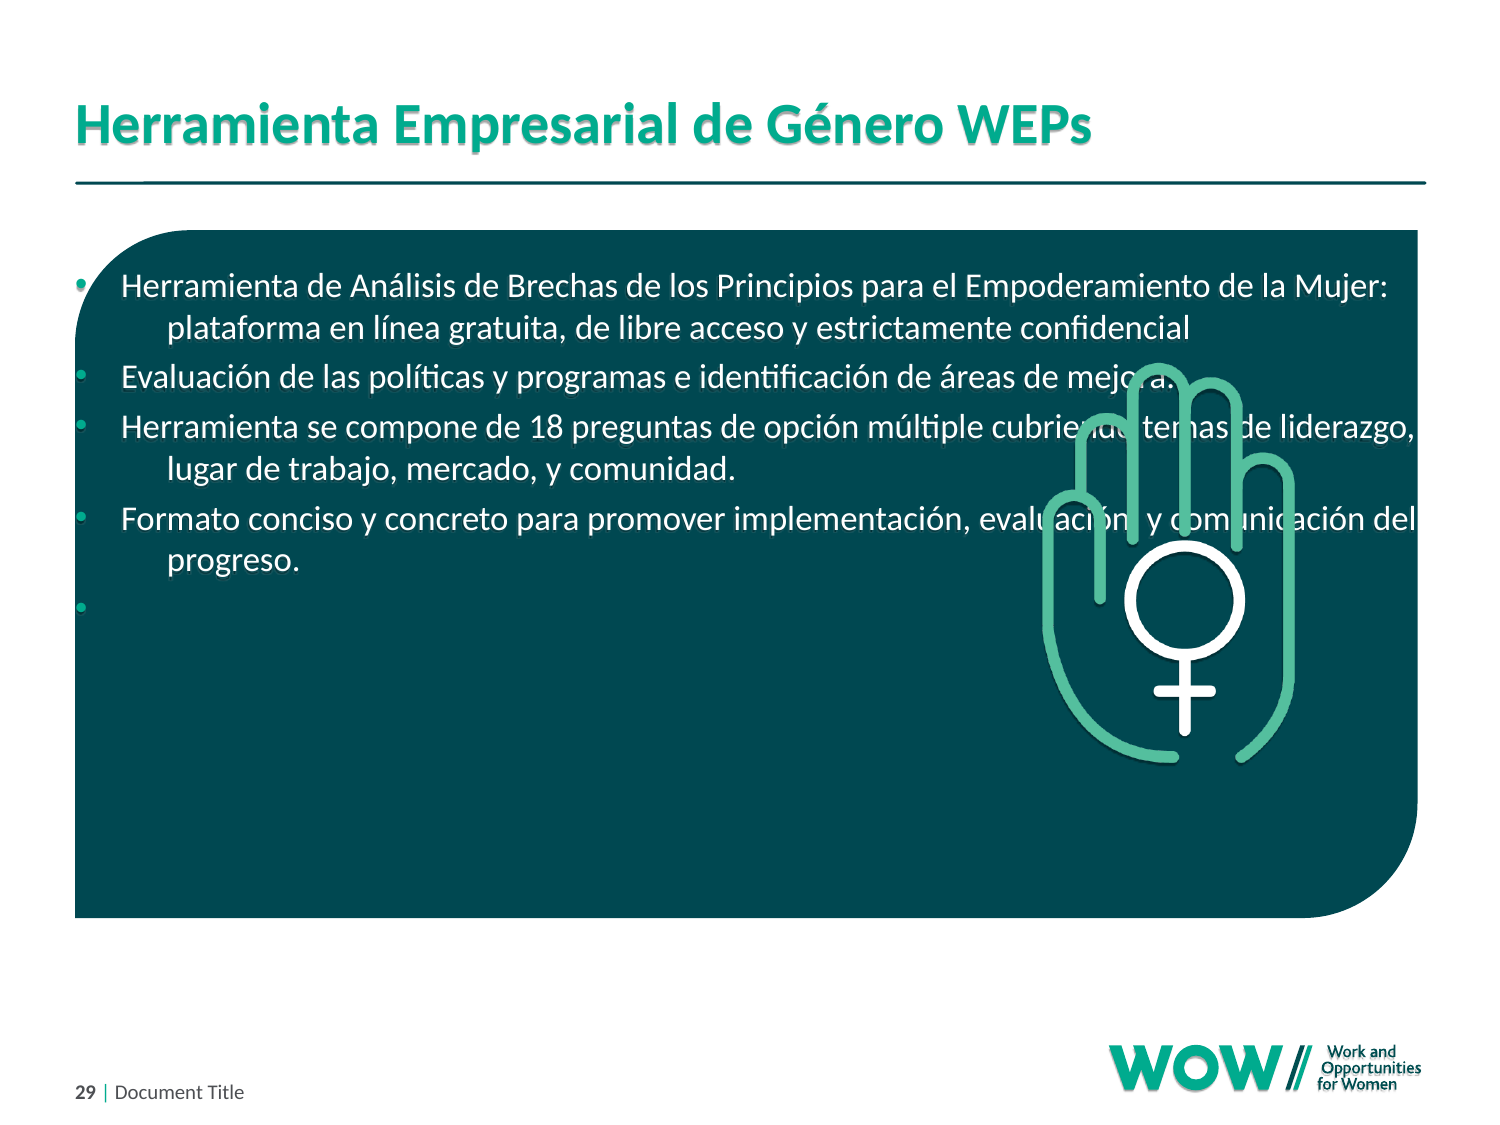

Herramienta Empresarial de Género WEPs
# Herramienta de Análisis de Brechas de los Principios para el Empoderamiento de la Mujer: plataforma en línea gratuita, de libre acceso y estrictamente confidencial
Evaluación de las políticas y programas e identificación de áreas de mejora.
Herramienta se compone de 18 preguntas de opción múltiple cubriendo temas de liderazgo, lugar de trabajo, mercado, y comunidad.
Formato conciso y concreto para promover implementación, evaluación, y comunicación del progreso.
 | Document Title